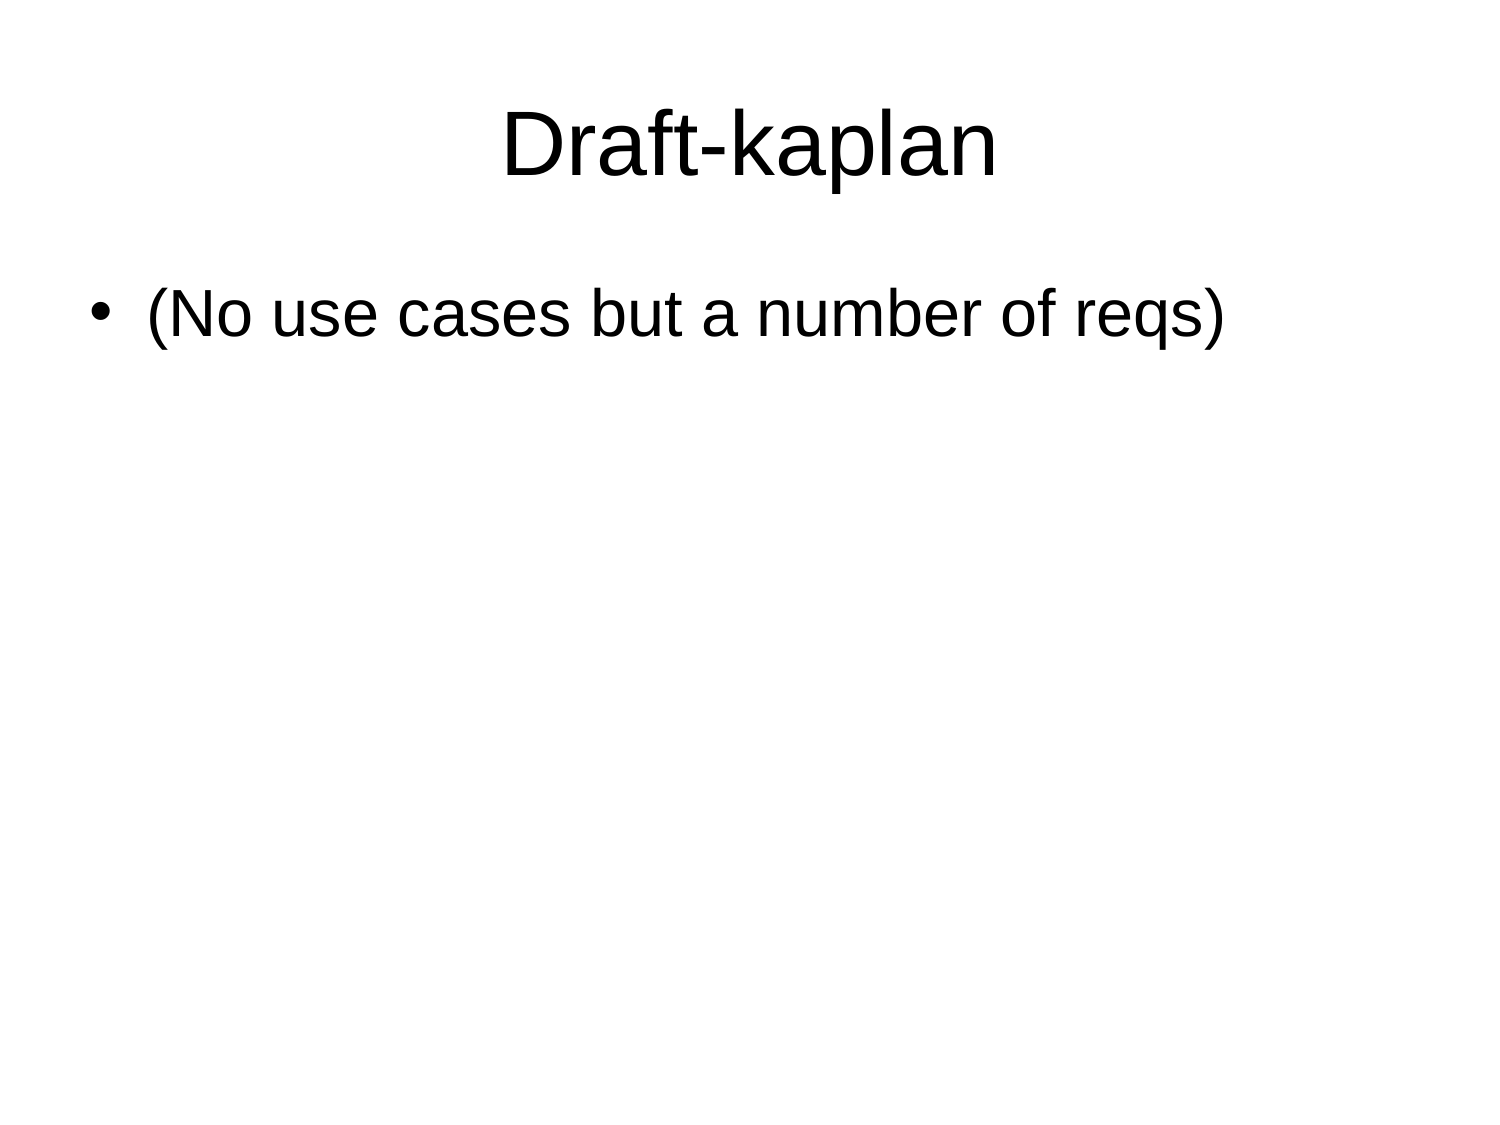

# Draft-kaplan
(No use cases but a number of reqs)